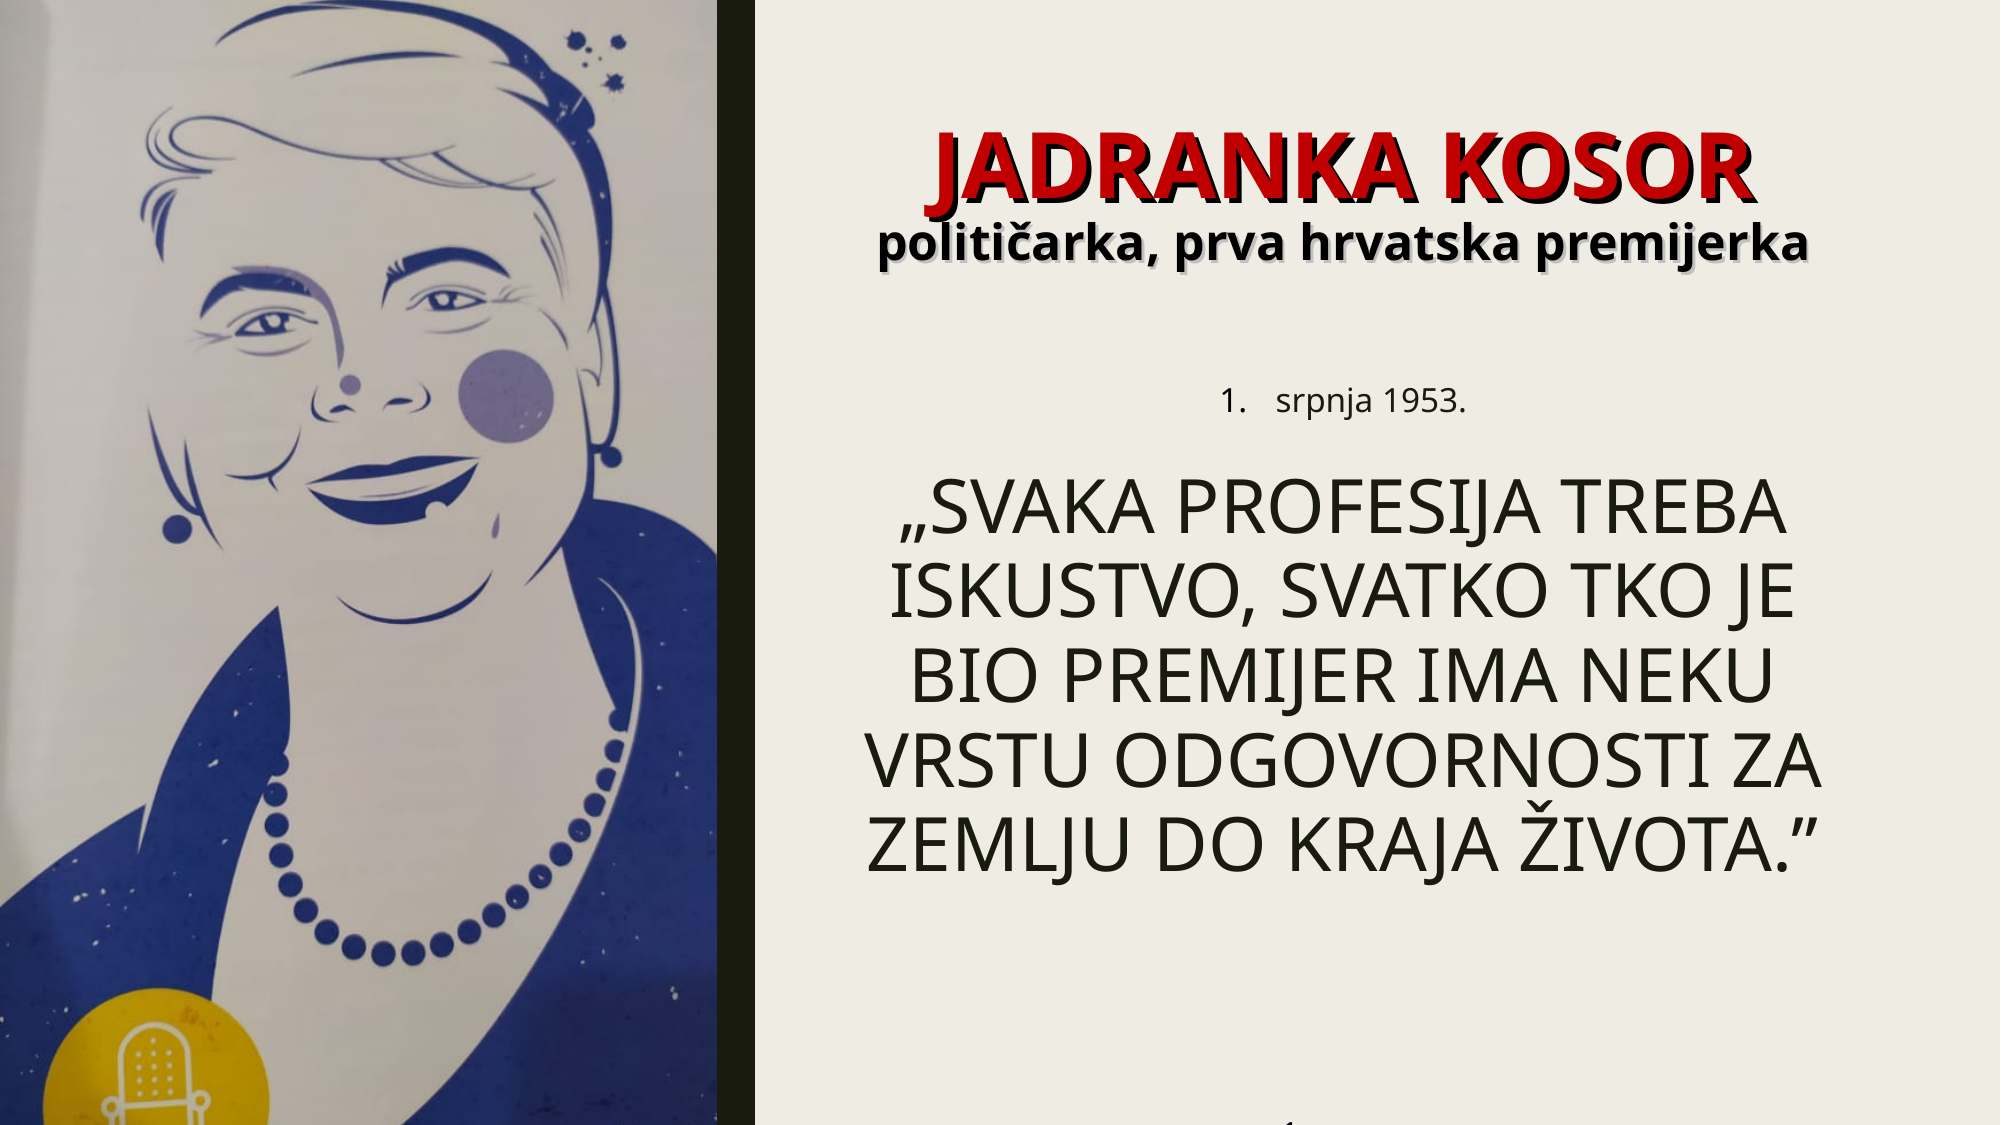

# JADRANKA KOSOR političarka, prva hrvatska premijerka
srpnja 1953.
„SVAKA PROFESIJA TREBA ISKUSTVO, SVATKO TKO JE BIO PREMIJER IMA NEKU VRSTU ODGOVORNOSTI ZA ZEMLJU DO KRAJA ŽIVOTA.”